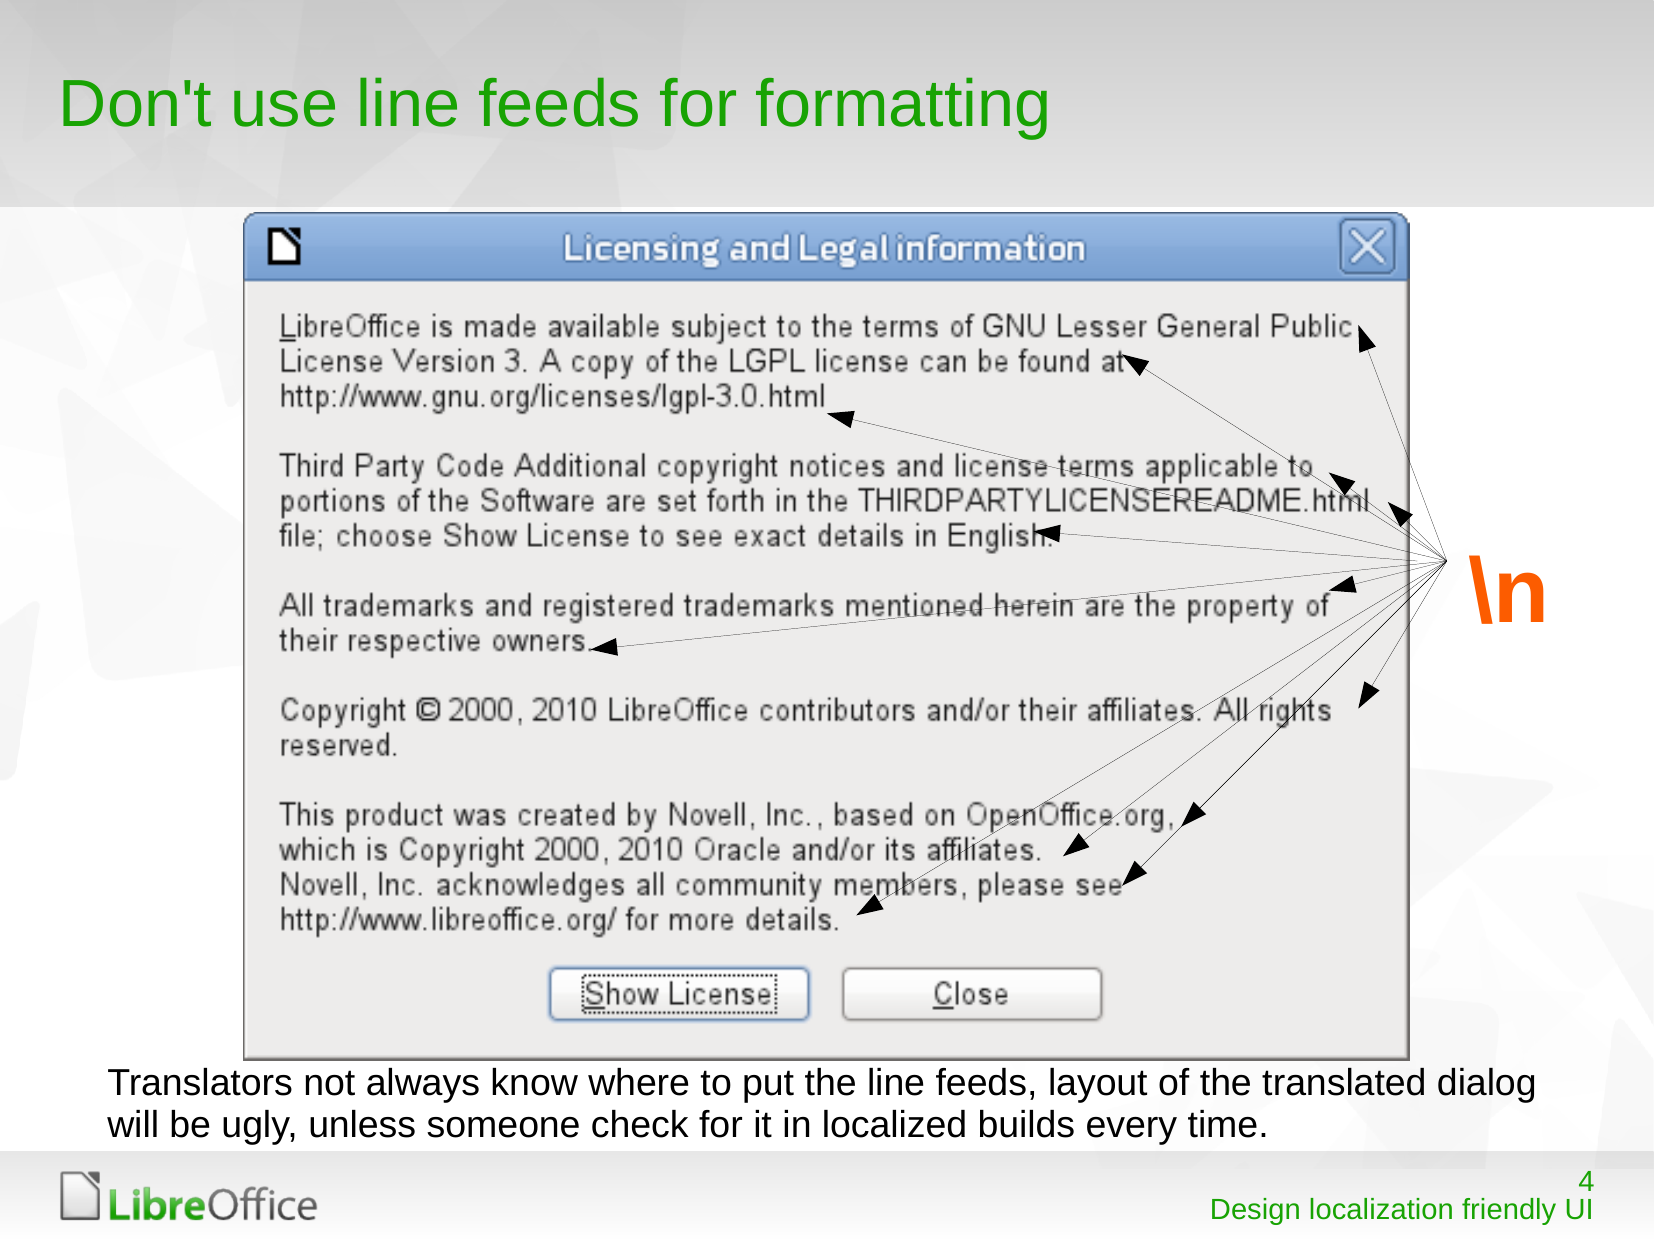

# Don't use line feeds for formatting
\n
Translators not always know where to put the line feeds, layout of the translated dialog
will be ugly, unless someone check for it in localized builds every time.
4
Design localization friendly UI